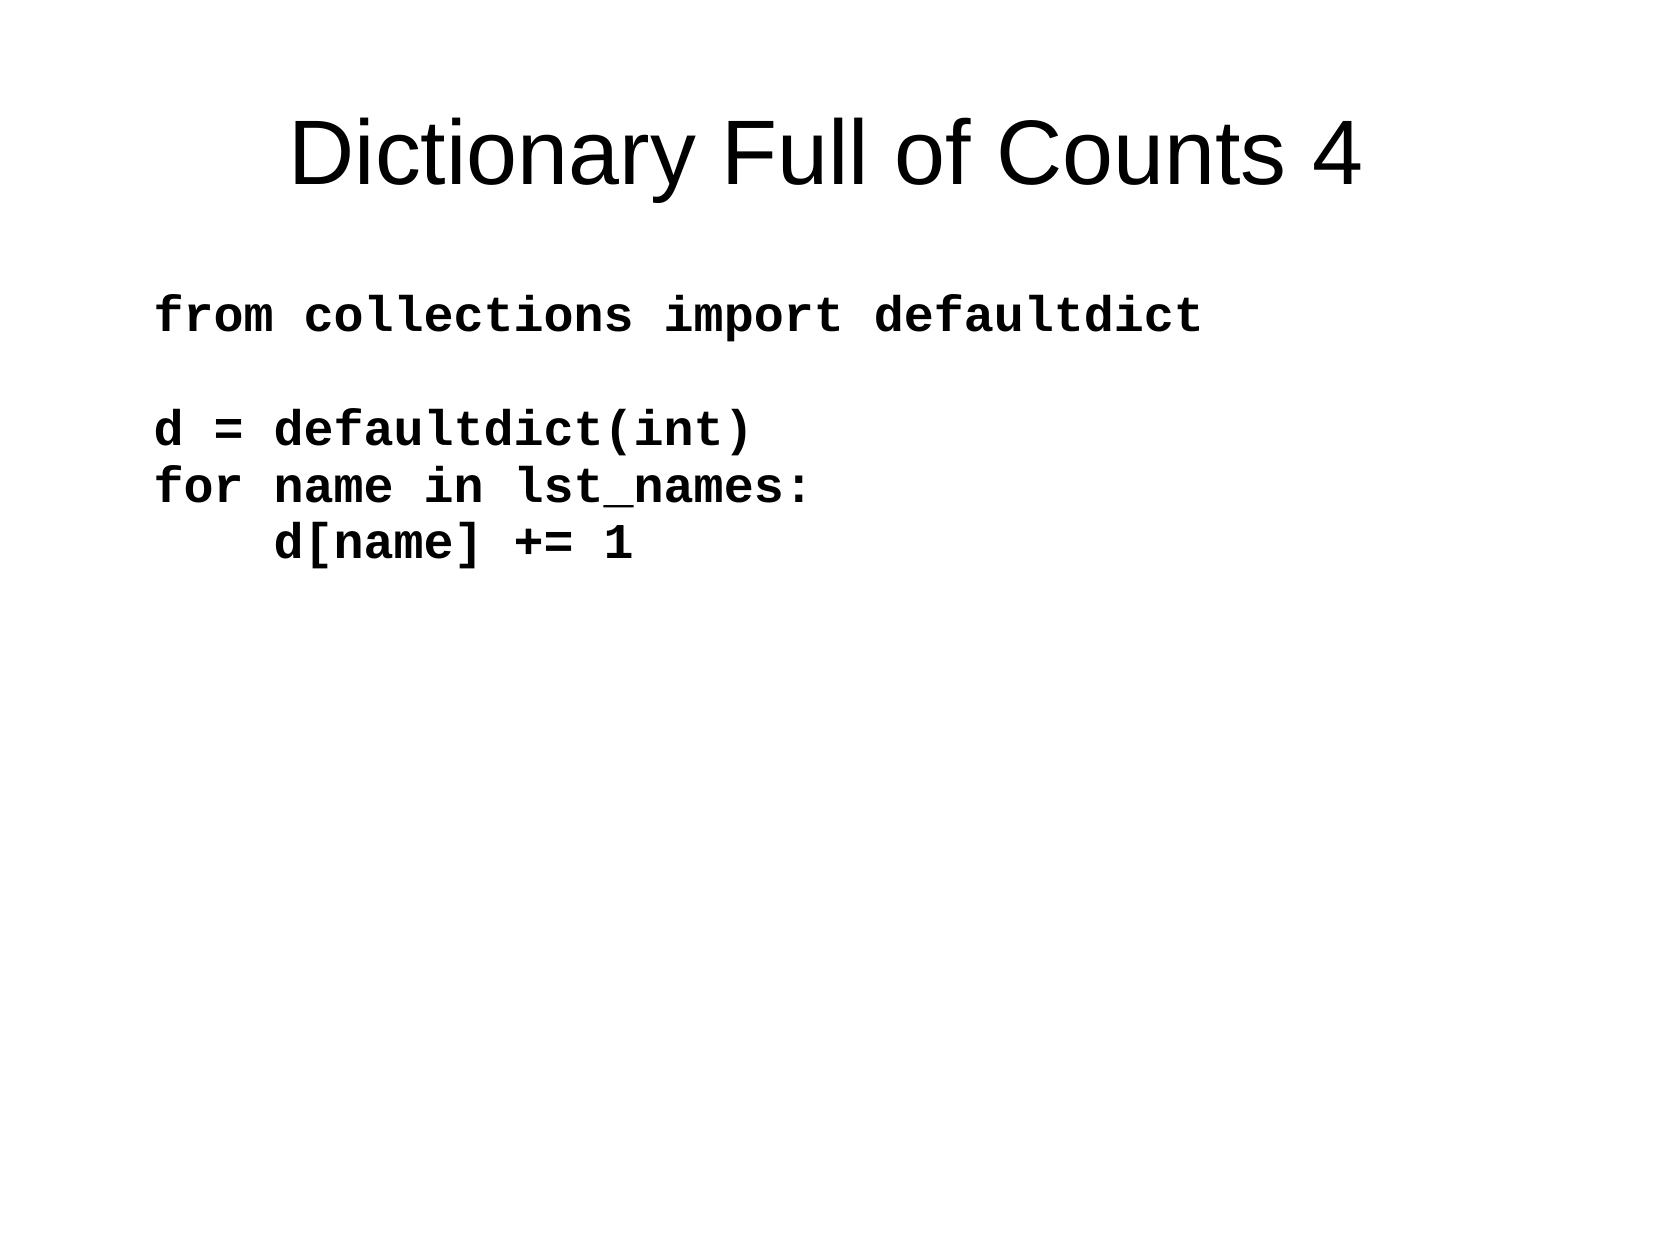

# Dictionary Full of Counts 4
from collections import defaultdict
d = defaultdict(int)
for name in lst_names:
 d[name] += 1